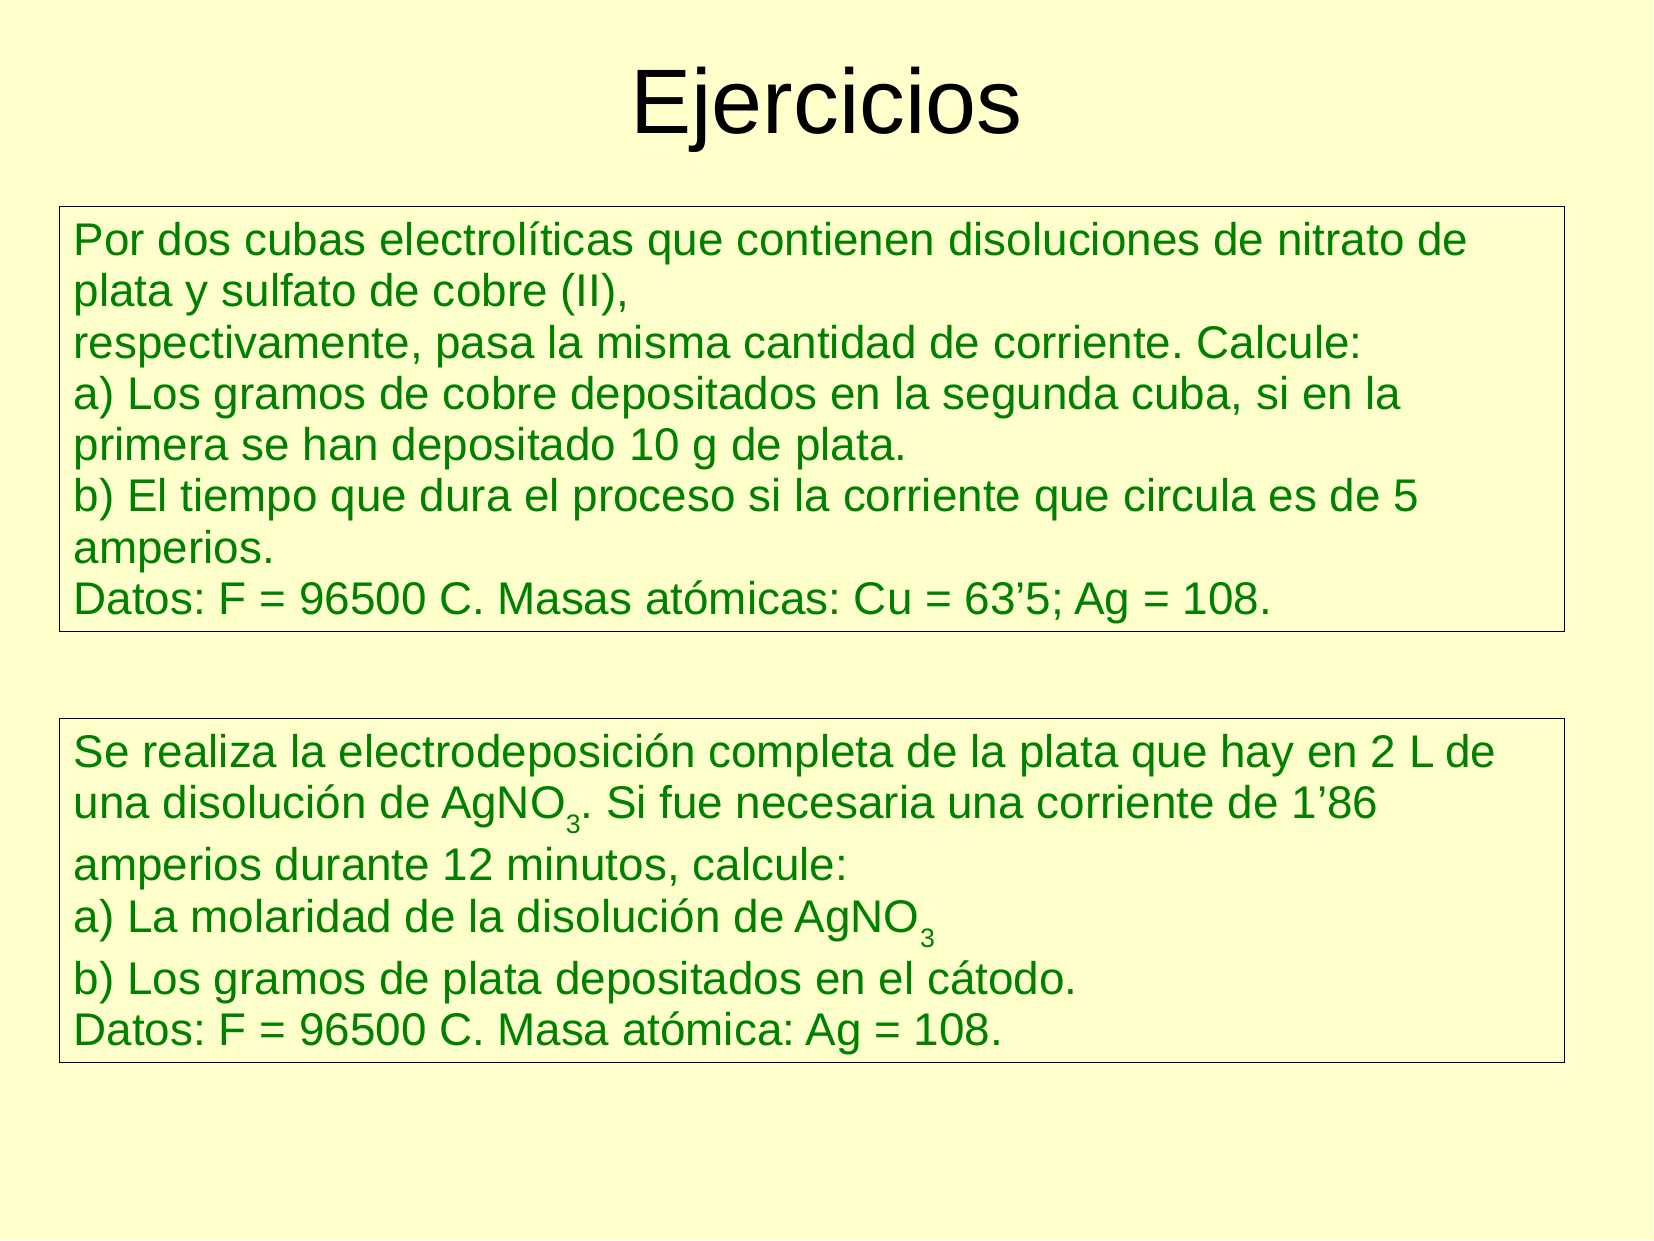

# Ejercicios
Por dos cubas electrolíticas que contienen disoluciones de nitrato de plata y sulfato de cobre (II),
respectivamente, pasa la misma cantidad de corriente. Calcule:
a) Los gramos de cobre depositados en la segunda cuba, si en la primera se han depositado 10 g de plata.
b) El tiempo que dura el proceso si la corriente que circula es de 5 amperios.
Datos: F = 96500 C. Masas atómicas: Cu = 63’5; Ag = 108.
Se realiza la electrodeposición completa de la plata que hay en 2 L de una disolución de AgNO3. Si fue necesaria una corriente de 1’86 amperios durante 12 minutos, calcule:
a) La molaridad de la disolución de AgNO3
b) Los gramos de plata depositados en el cátodo.
Datos: F = 96500 C. Masa atómica: Ag = 108.